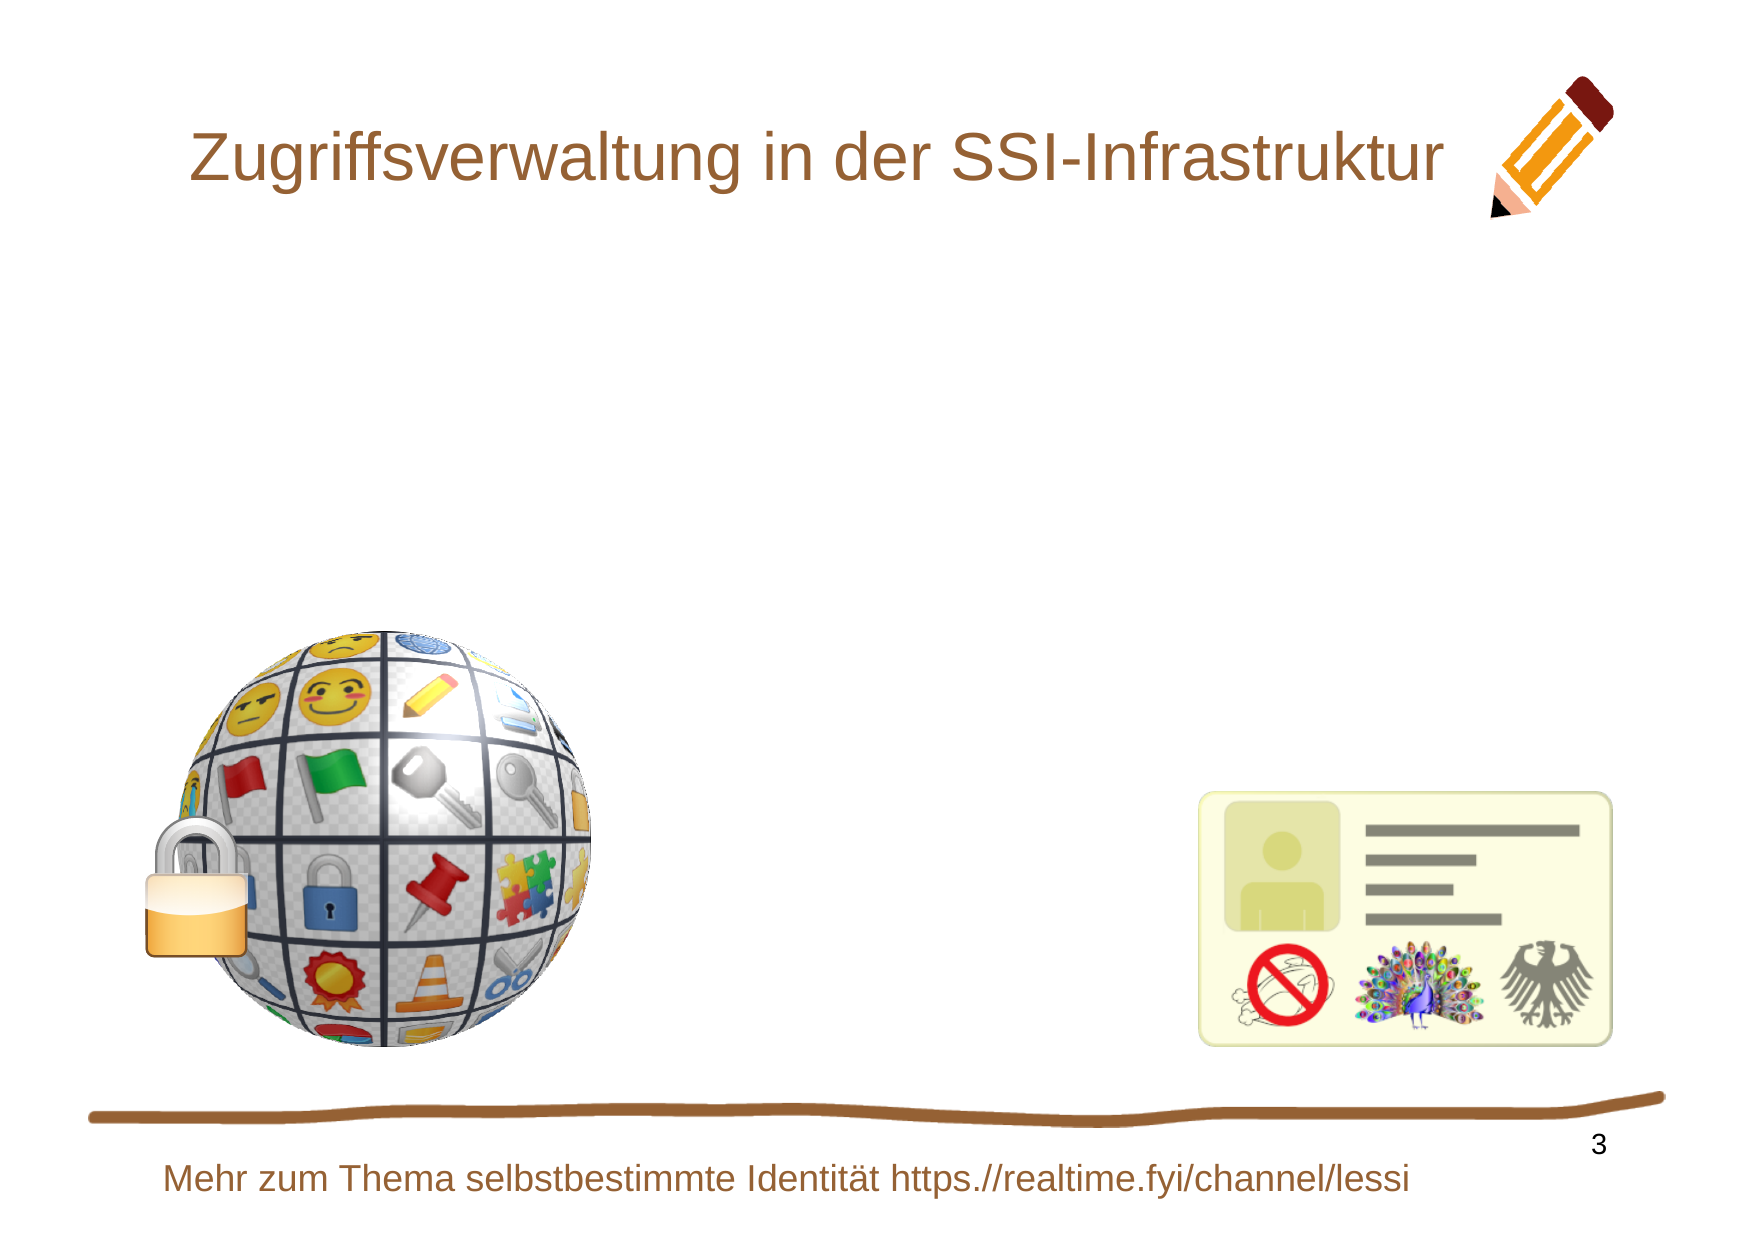

# Zugriffsverwaltung in der SSI-Infrastruktur
3
Mehr zum Thema selbstbestimmte Identität https.//realtime.fyi/channel/lessi